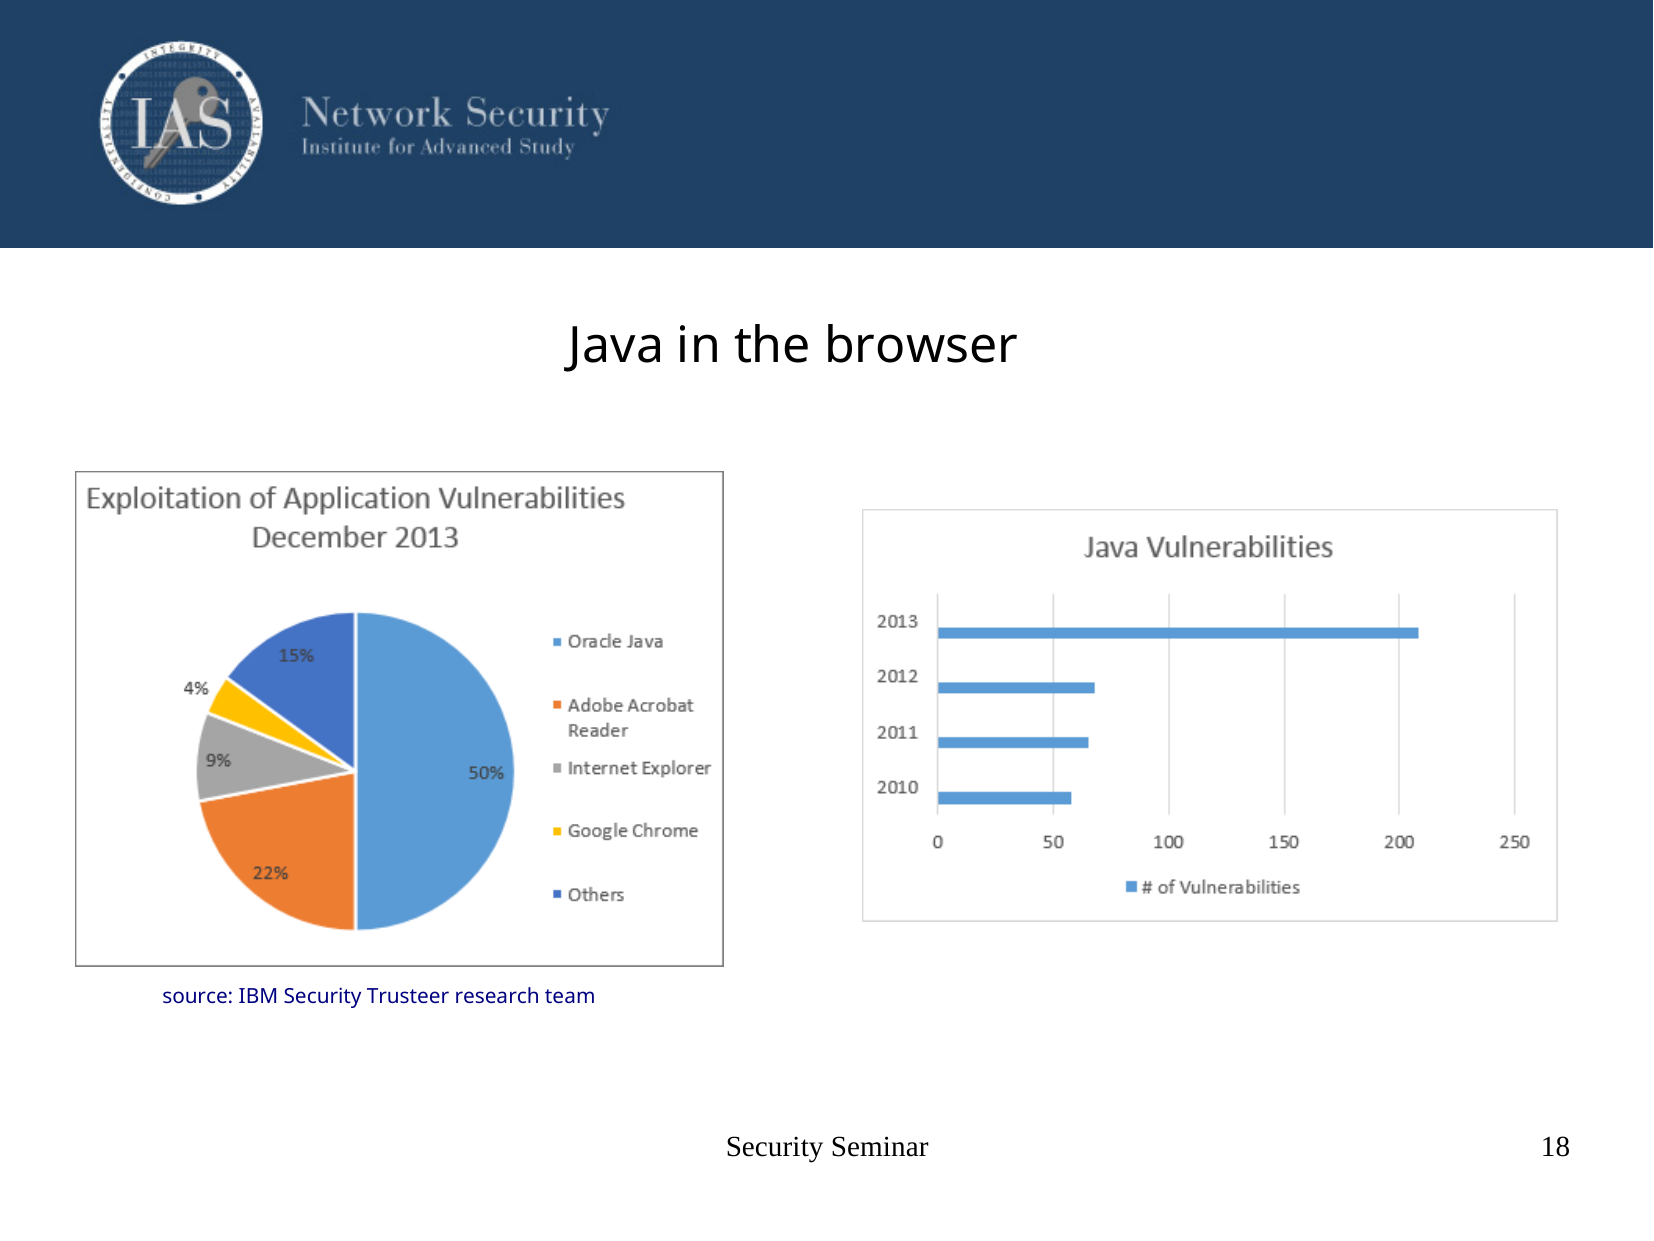

# Java in the browser
source: IBM Security Trusteer research team
Security Seminar
18